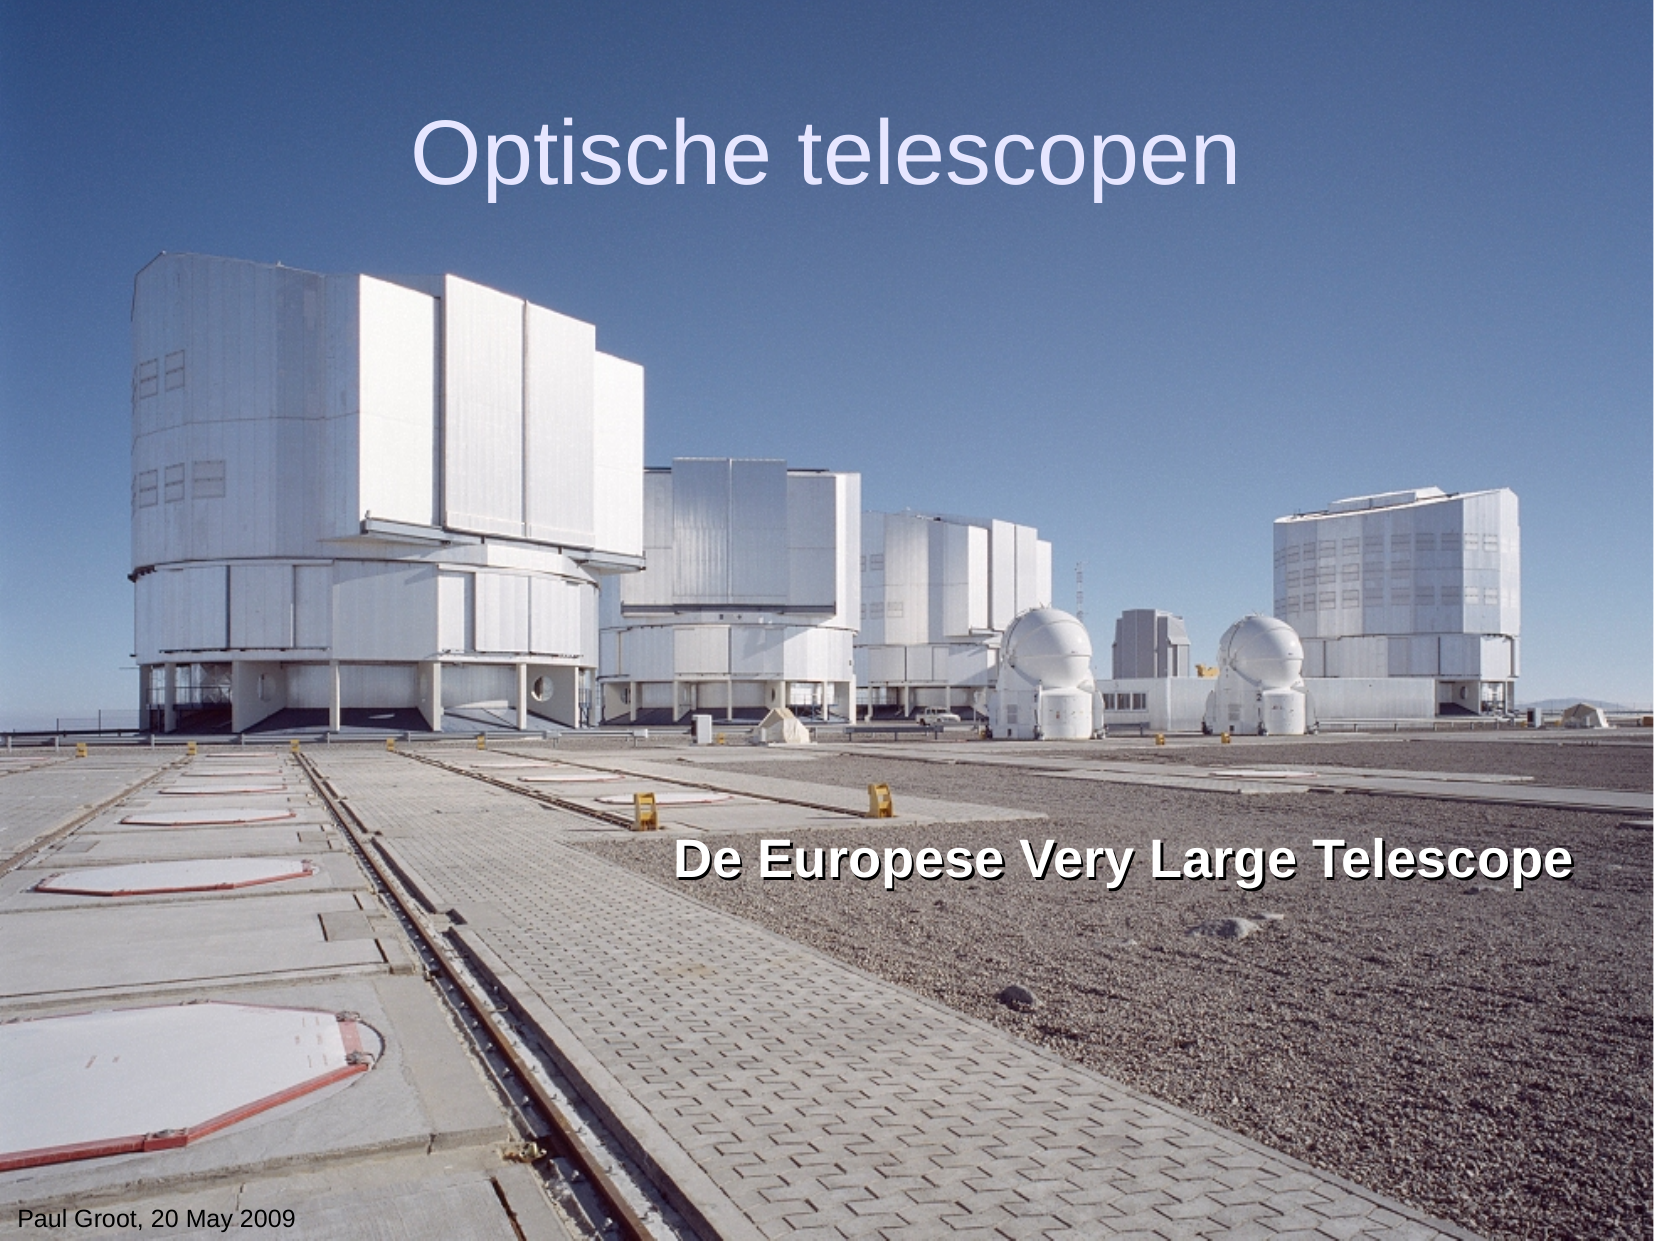

# Optische telescopen
De Europese Very Large Telescope
Paul Groot, 20 May 2009